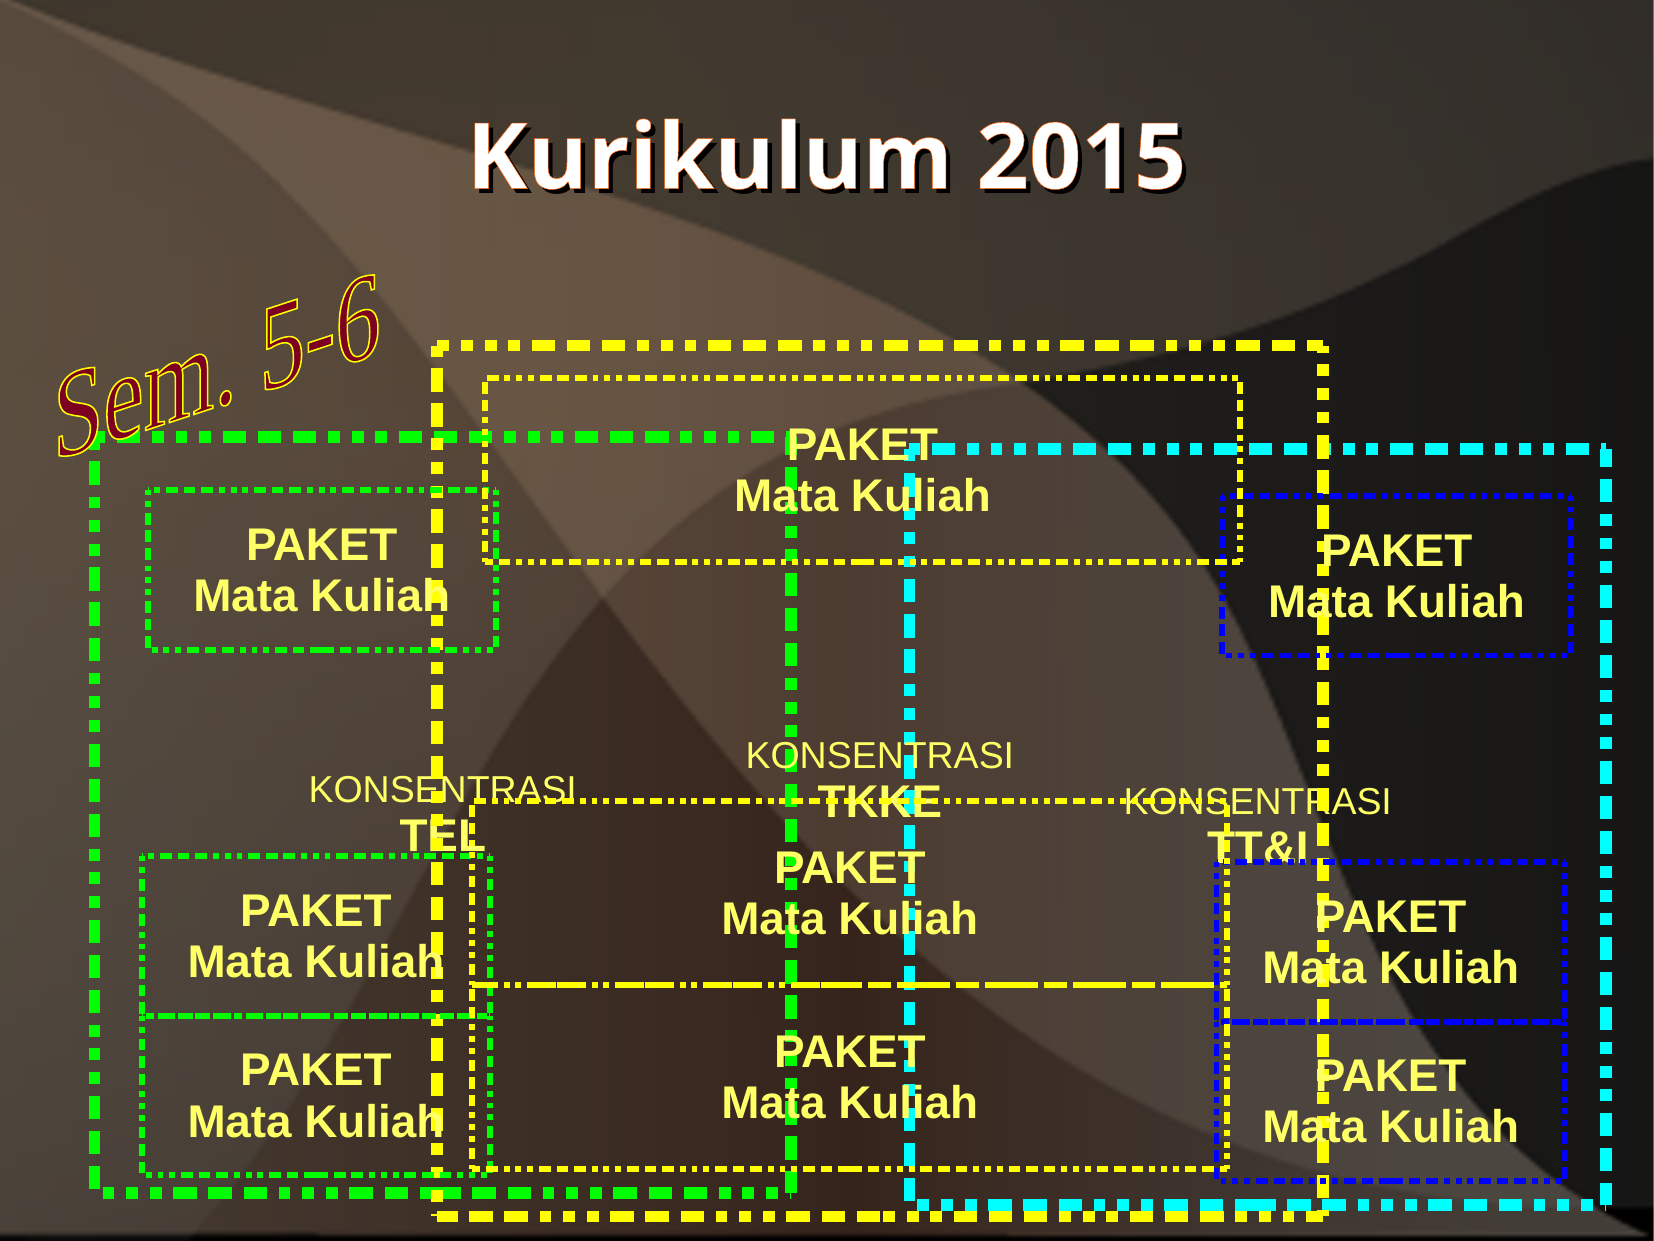

# Kurikulum 2015
Sem. 5-6
KONSENTRASI
TKKE
PAKET
Mata Kuliah
KONSENTRASI
TEL
KONSENTRASI
TT&I
PAKET
Mata Kuliah
PAKET
Mata Kuliah
PAKET
Mata Kuliah
PAKET
Mata Kuliah
PAKET
Mata Kuliah
PAKET
Mata Kuliah
PAKET
Mata Kuliah
PAKET
Mata Kuliah